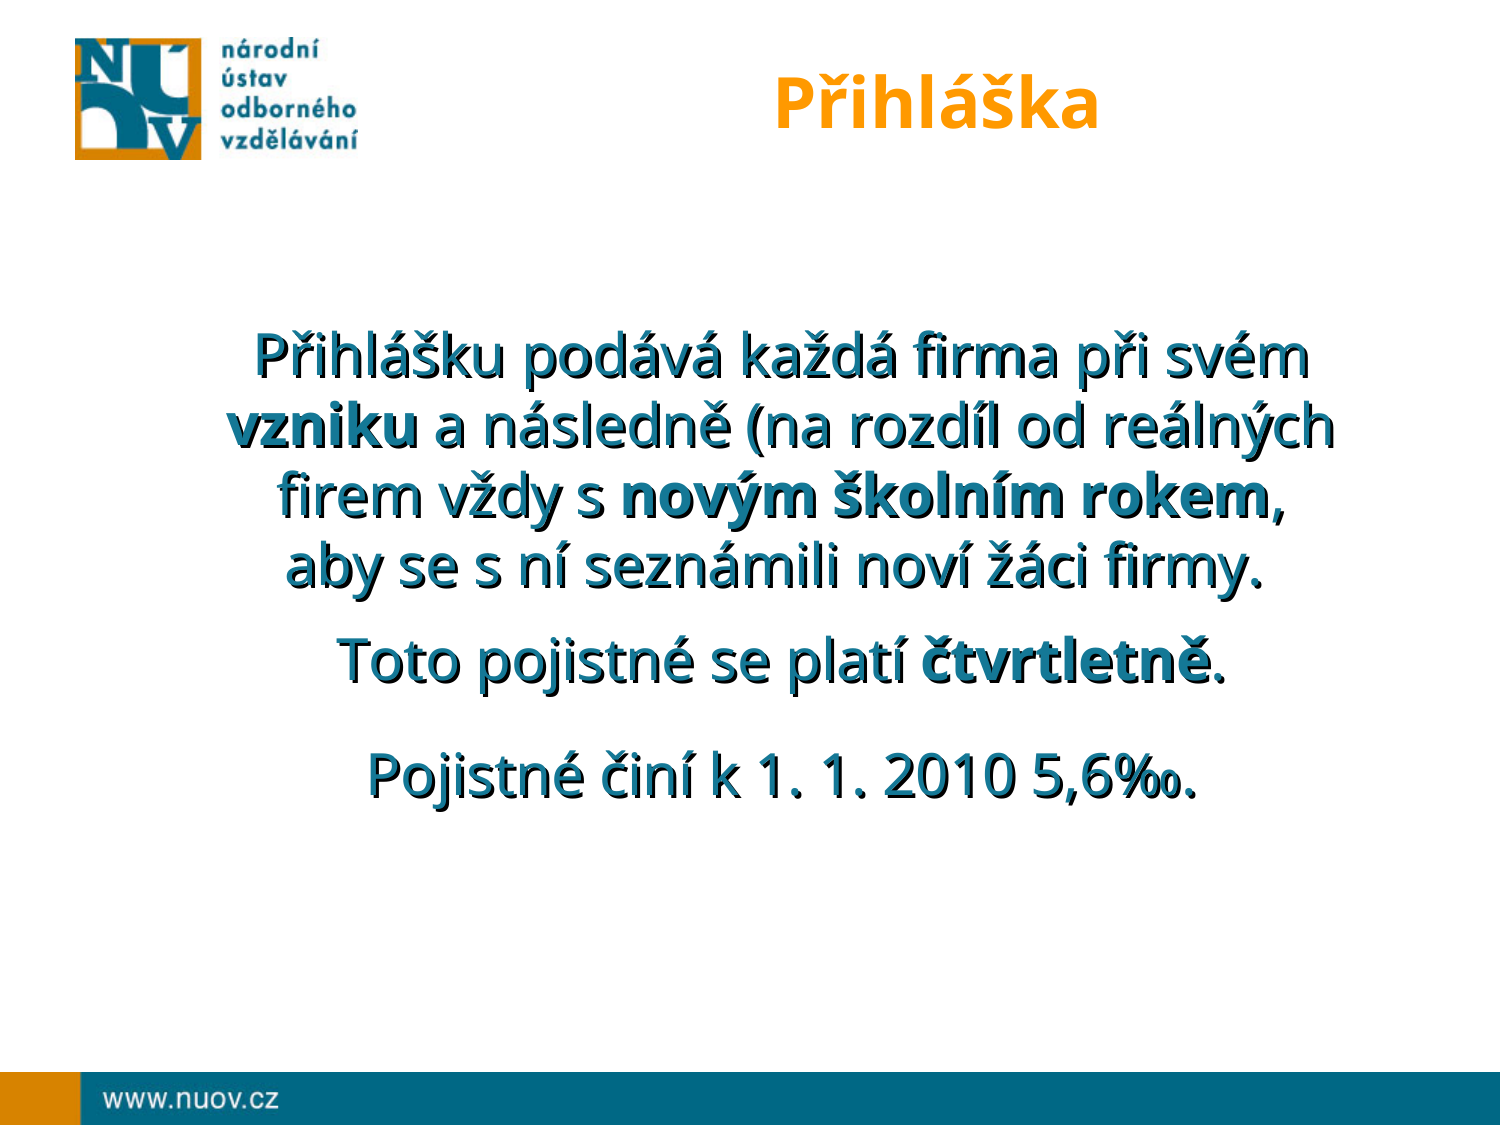

Přihláška
Přihlášku podává každá firma při svém vzniku a následně (na rozdíl od reálných firem vždy s novým školním rokem,
aby se s ní seznámili noví žáci firmy.
Toto pojistné se platí čtvrtletně.
Pojistné činí k 1. 1. 2010 5,6‰.